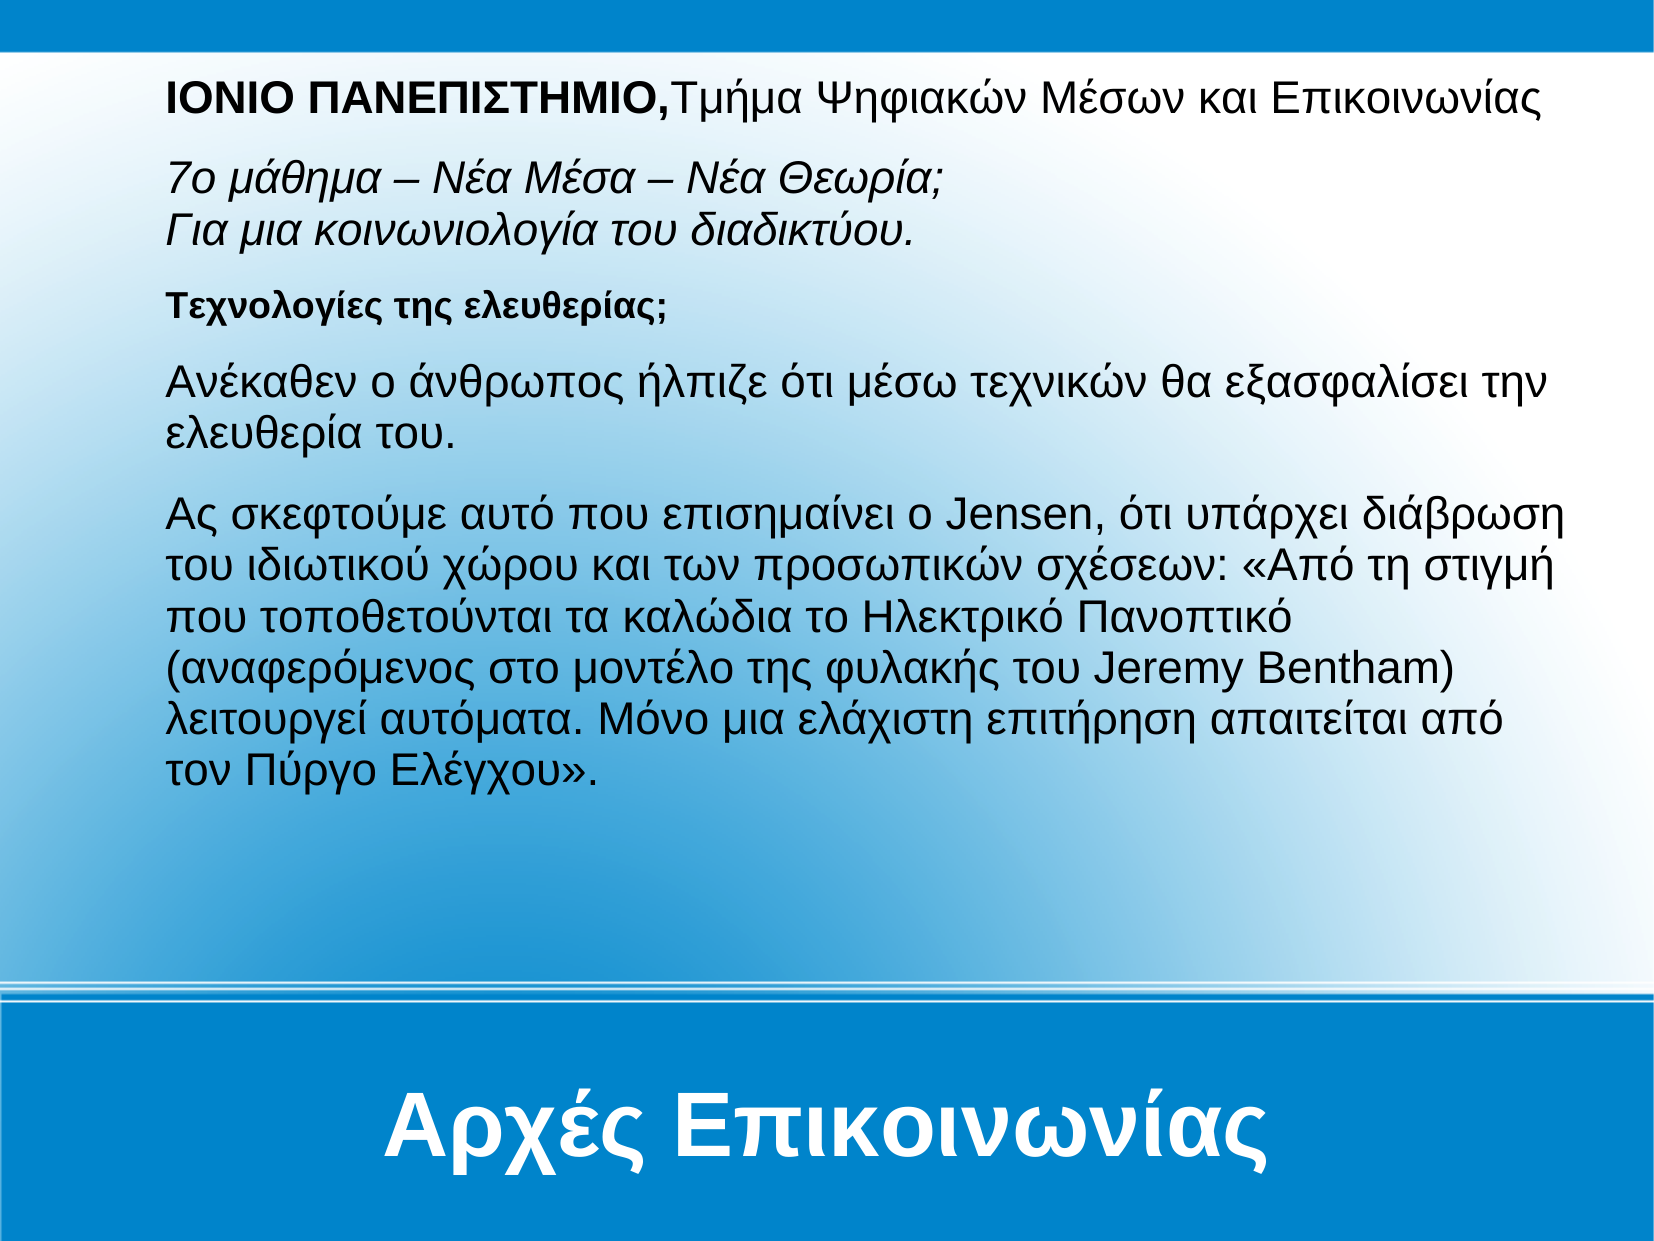

ΙΟΝΙΟ ΠΑΝΕΠΙΣΤΗΜΙΟ,Τμήμα Ψηφιακών Μέσων και Επικοινωνίας
7ο μάθημα – Νέα Μέσα – Νέα Θεωρία;
Για μια κοινωνιολογία του διαδικτύου.
Τεχνολογίες της ελευθερίας;
Ανέκαθεν ο άνθρωπος ήλπιζε ότι μέσω τεχνικών θα εξασφαλίσει την ελευθερία του.
Ας σκεφτούμε αυτό που επισημαίνει ο Jensen, ότι υπάρχει διάβρωση του ιδιωτικού χώρου και των προσωπικών σχέσεων: «Από τη στιγμή που τοποθετούνται τα καλώδια το Ηλεκτρικό Πανοπτικό (αναφερόμενος στο μοντέλο της φυλακής του Jeremy Bentham) λειτουργεί αυτόματα. Μόνο μια ελάχιστη επιτήρηση απαιτείται από τον Πύργο Ελέγχου».
# Αρχές Επικοινωνίας